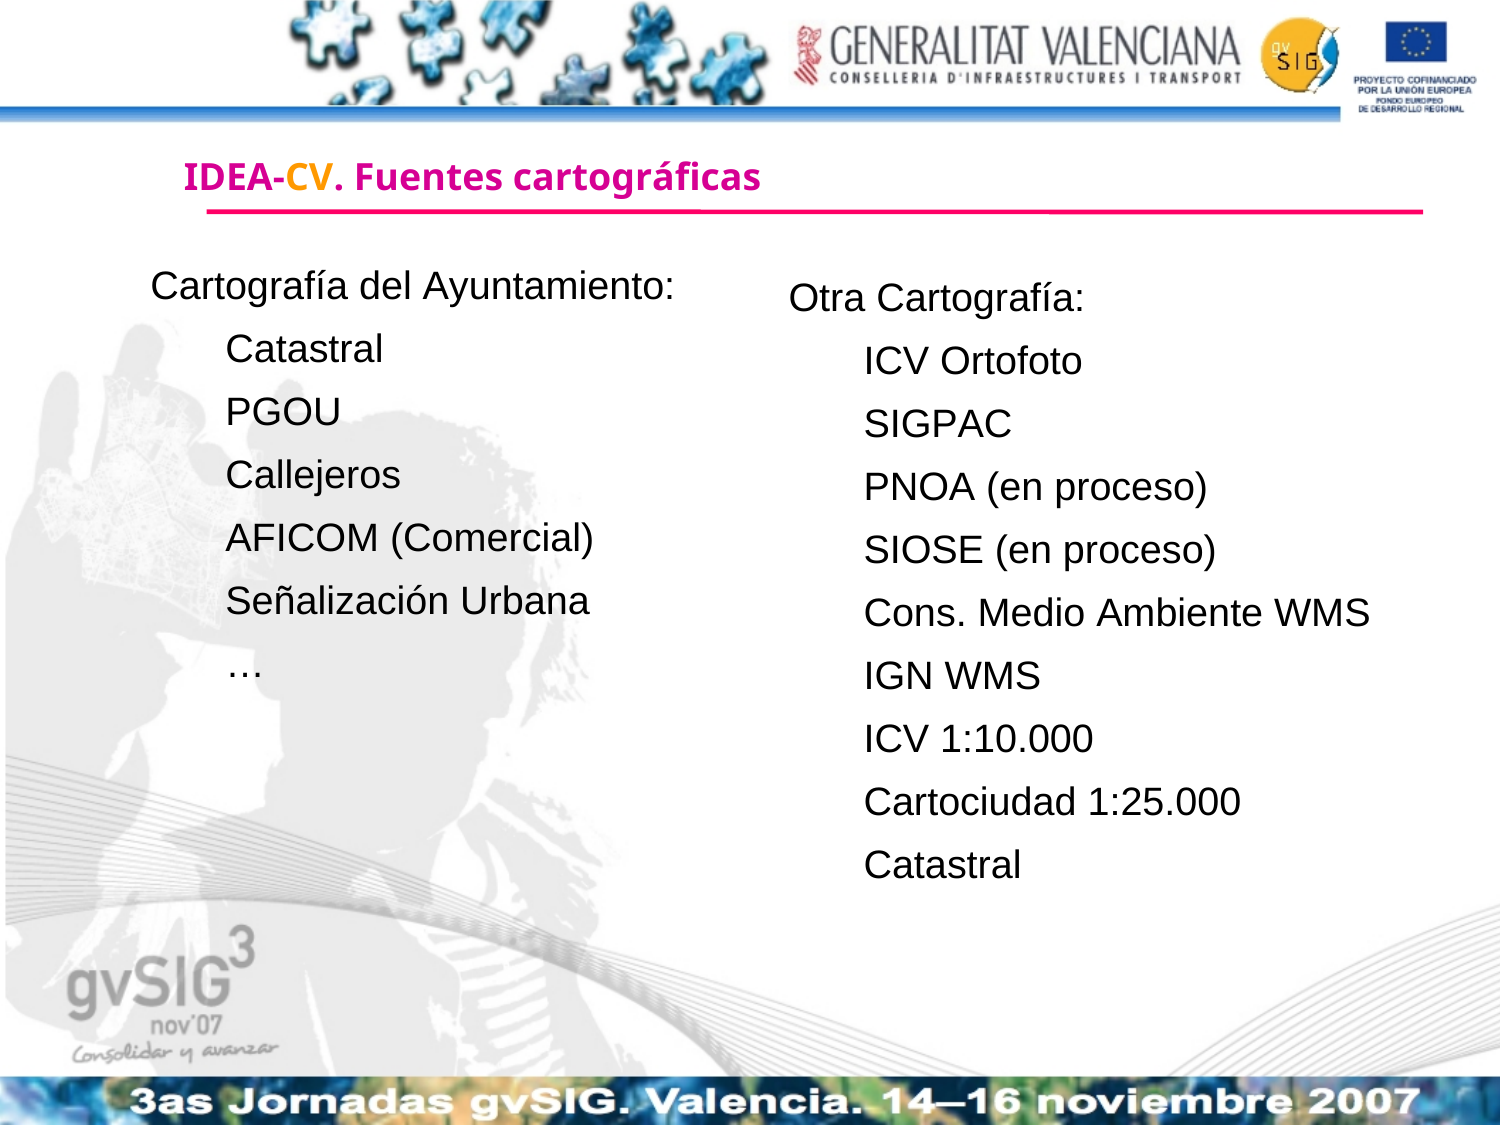

IDEA-CV. Fuentes cartográficas
Cartografía del Ayuntamiento:
Catastral
PGOU
Callejeros
AFICOM (Comercial)
Señalización Urbana
…
Otra Cartografía:
ICV Ortofoto
SIGPAC
PNOA (en proceso)
SIOSE (en proceso)
Cons. Medio Ambiente WMS
IGN WMS
ICV 1:10.000
Cartociudad 1:25.000
Catastral